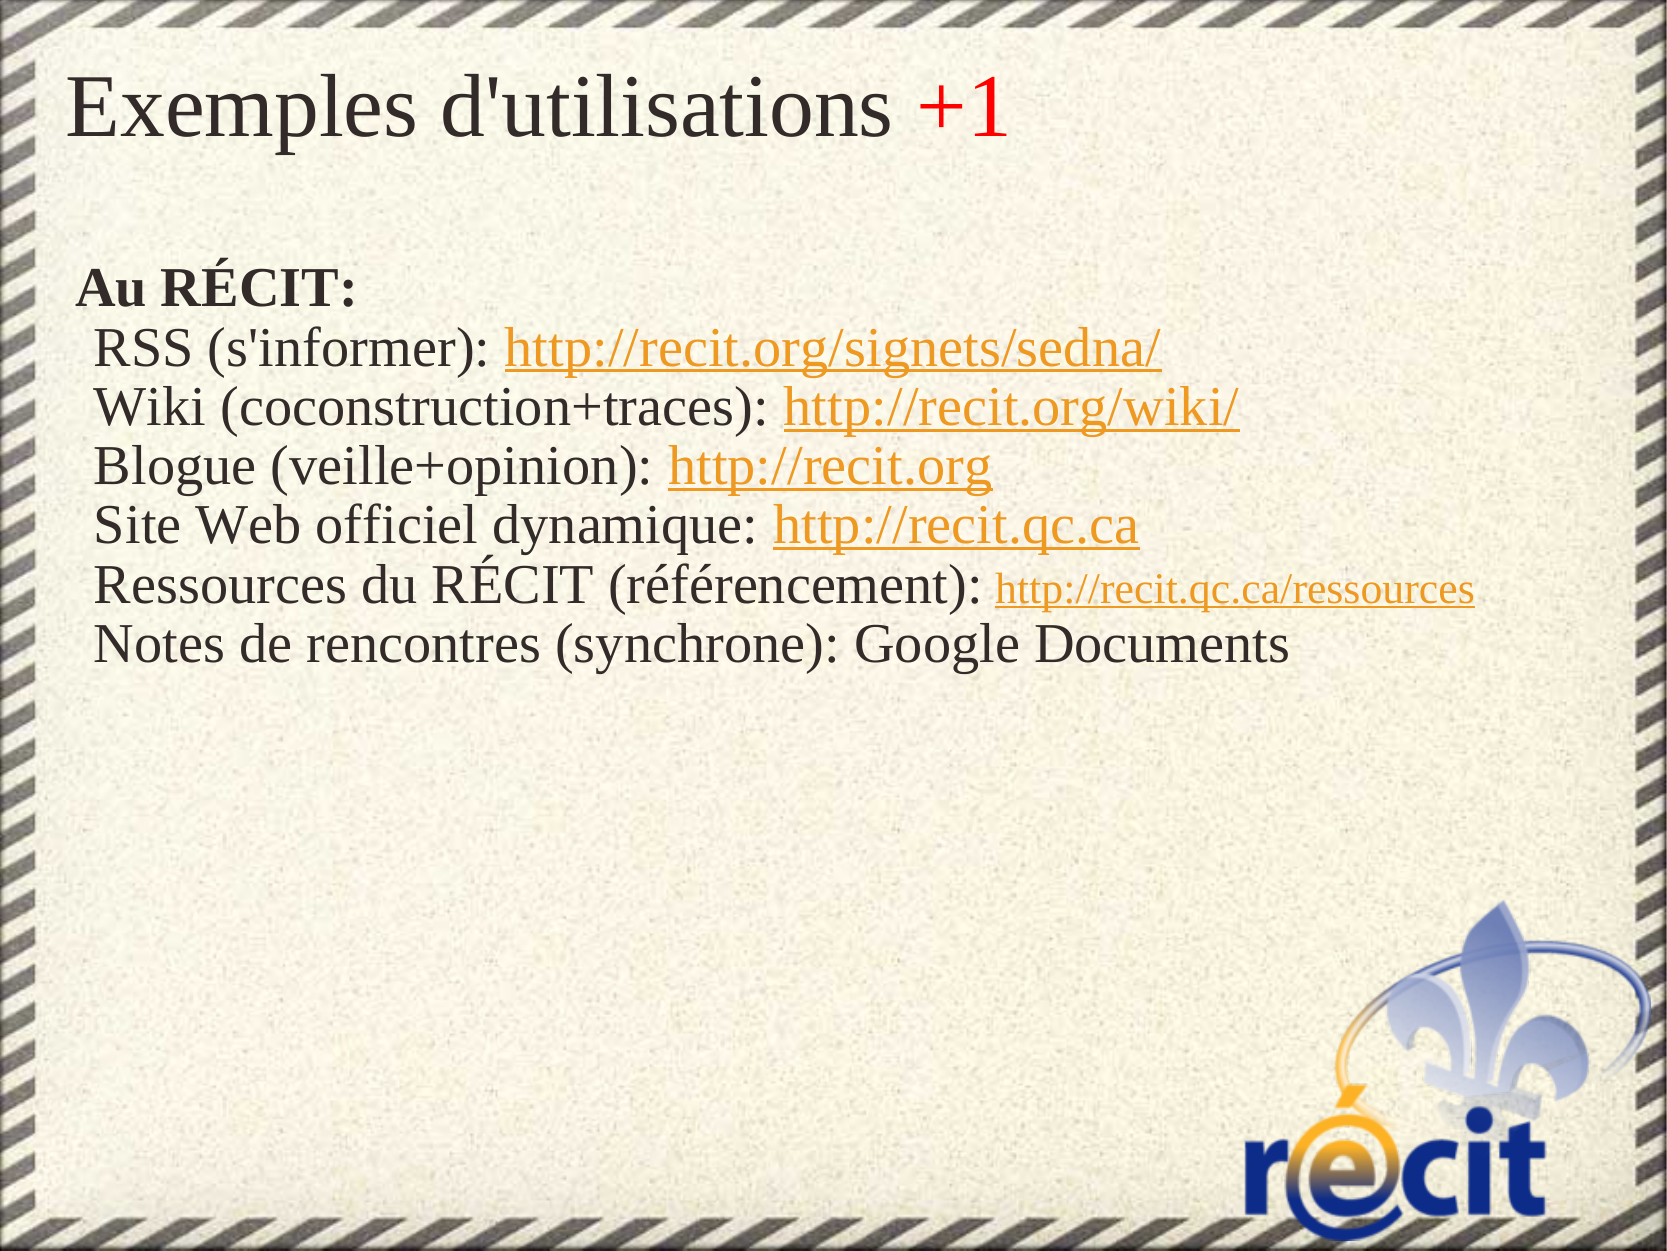

# Exemples d'utilisations +1
Au RÉCIT:
RSS (s'informer): http://recit.org/signets/sedna/
Wiki (coconstruction+traces): http://recit.org/wiki/
Blogue (veille+opinion): http://recit.org
Site Web officiel dynamique: http://recit.qc.ca
Ressources du RÉCIT (référencement): http://recit.qc.ca/ressources
Notes de rencontres (synchrone): Google Documents